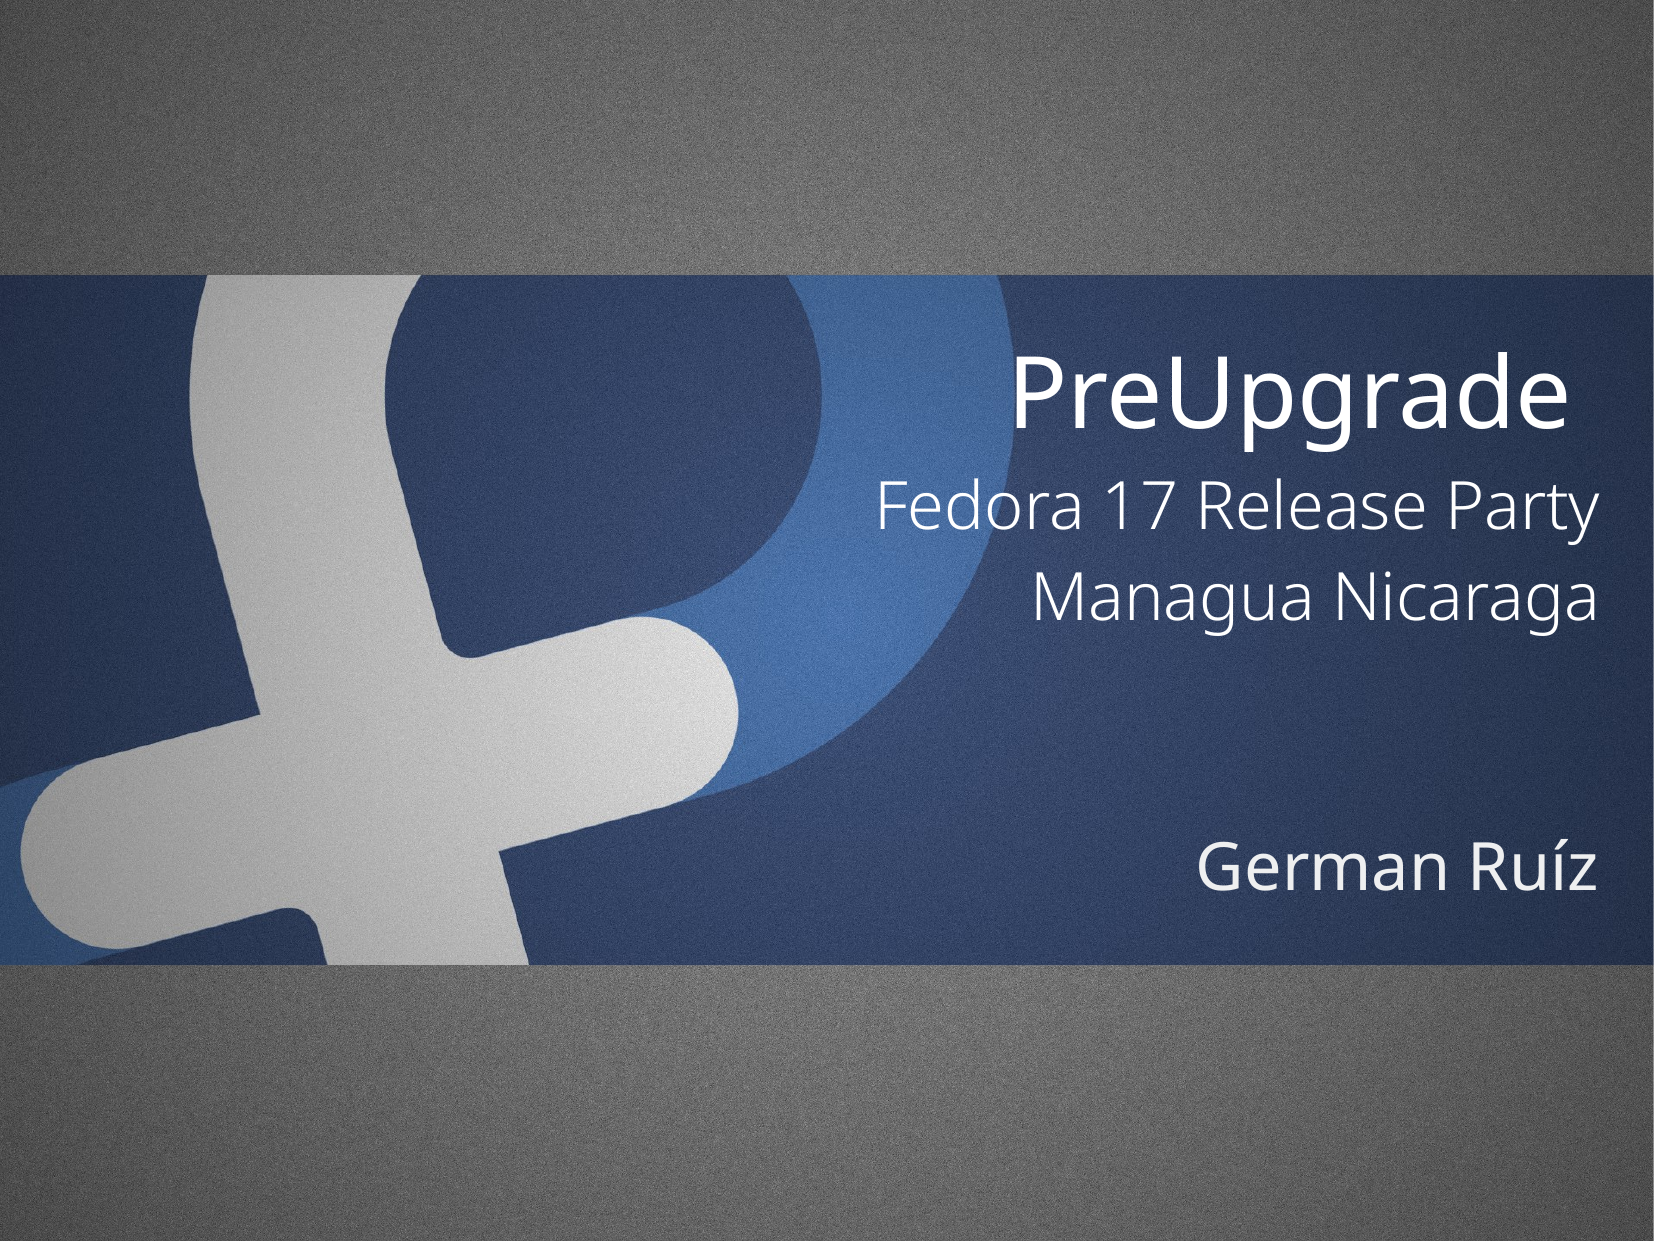

# PreUpgrade
Fedora 17 Release Party
Managua Nicaraga
German Ruíz